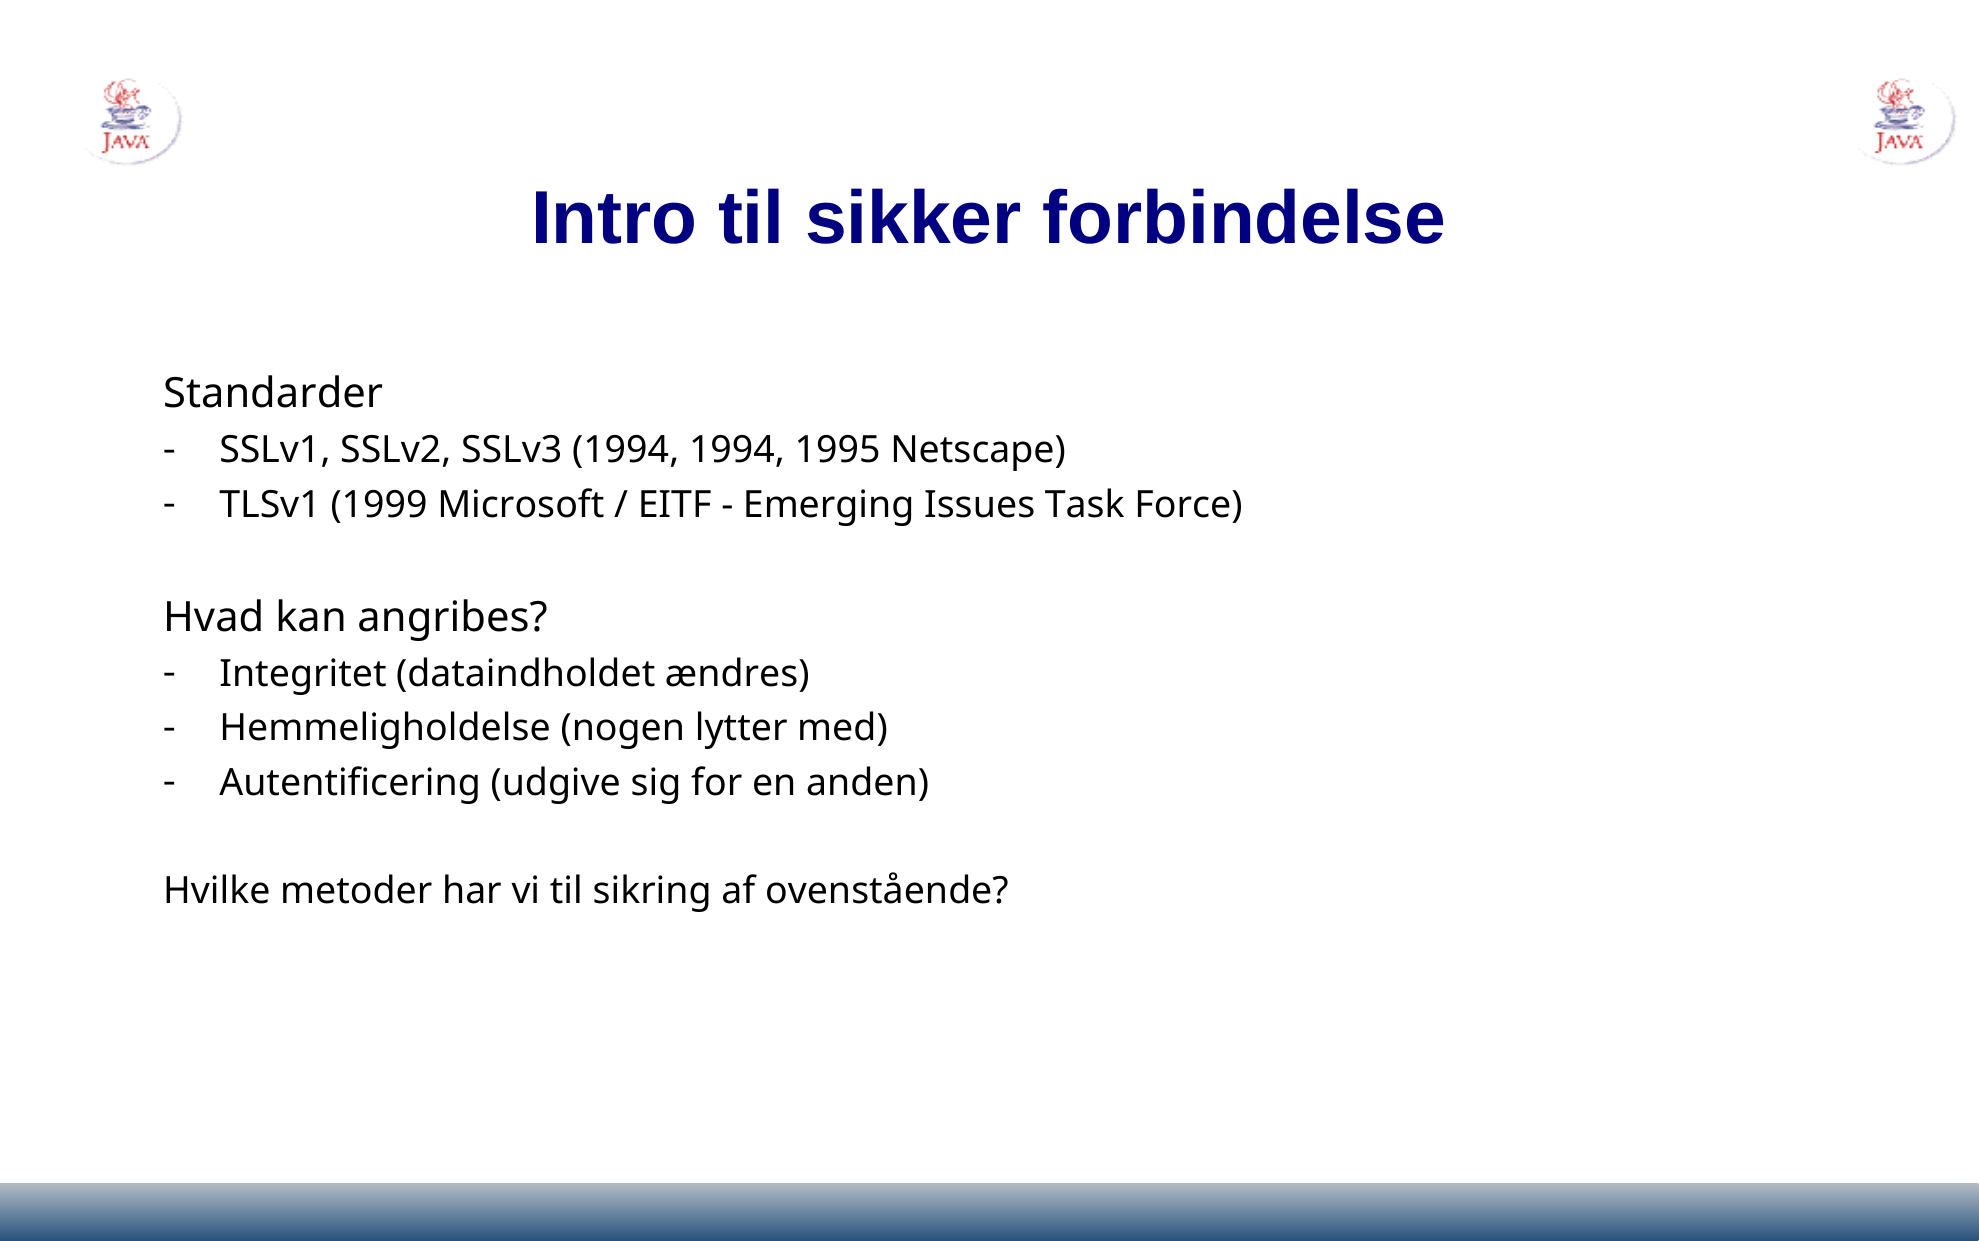

# Intro til sikker forbindelse
Standarder
SSLv1, SSLv2, SSLv3 (1994, 1994, 1995 Netscape)
TLSv1 (1999 Microsoft / EITF - Emerging Issues Task Force)
Hvad kan angribes?
Integritet (dataindholdet ændres)
Hemmeligholdelse (nogen lytter med)
Autentificering (udgive sig for en anden)
Hvilke metoder har vi til sikring af ovenstående?